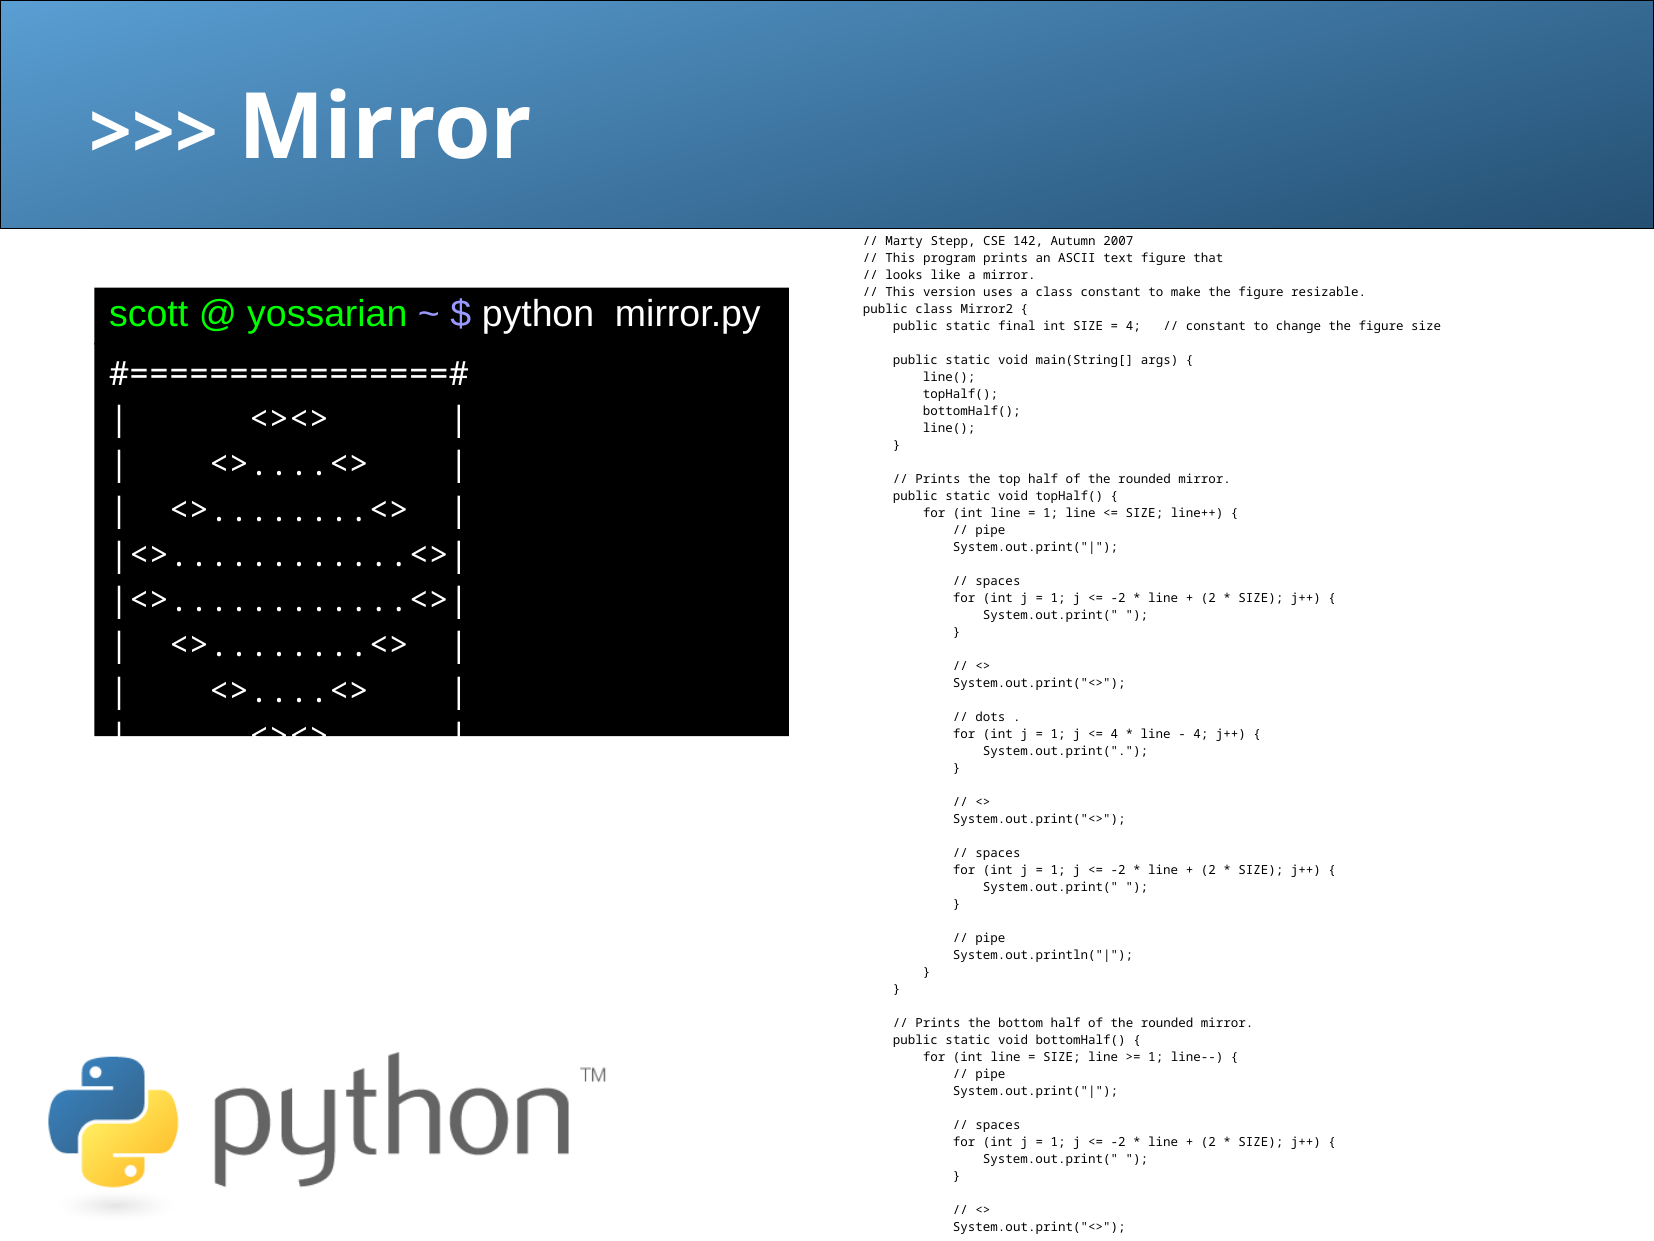

>>> Mirror
// Marty Stepp, CSE 142, Autumn 2007
// This program prints an ASCII text figure that
// looks like a mirror.
// This version uses a class constant to make the figure resizable.
public class Mirror2 {
 public static final int SIZE = 4; // constant to change the figure size
 public static void main(String[] args) {
 line();
 topHalf();
 bottomHalf();
 line();
 }
 // Prints the top half of the rounded mirror.
 public static void topHalf() {
 for (int line = 1; line <= SIZE; line++) {
 // pipe
 System.out.print("|");
 // spaces
 for (int j = 1; j <= -2 * line + (2 * SIZE); j++) {
 System.out.print(" ");
 }
 // <>
 System.out.print("<>");
 // dots .
 for (int j = 1; j <= 4 * line - 4; j++) {
 System.out.print(".");
 }
 // <>
 System.out.print("<>");
 // spaces
 for (int j = 1; j <= -2 * line + (2 * SIZE); j++) {
 System.out.print(" ");
 }
 // pipe
 System.out.println("|");
 }
 }
 // Prints the bottom half of the rounded mirror.
 public static void bottomHalf() {
 for (int line = SIZE; line >= 1; line--) {
 // pipe
 System.out.print("|");
 // spaces
 for (int j = 1; j <= -2 * line + (2 * SIZE); j++) {
 System.out.print(" ");
 }
 // <>
 System.out.print("<>");
 // dots .
 for (int j = 1; j <= 4 * line - 4; j++) {
 System.out.print(".");
 }
 // <>
 System.out.print("<>");
 // spaces
 for (int j = 1; j <= -2 * line + (2 * SIZE); j++) {
 System.out.print(" ");
 }
 // pipe
 System.out.println("|");
 }
 }
 // Prints the #==# line at the top and bottom of the mirror.
 public static void line() {
 System.out.print("#");
 for (int j = 1; j <= 4 * SIZE; j++) {
 System.out.print("=");
 }
 System.out.println("#");
 }
}
scott @ yossarian ~ $ python mirror.py
#================#
| <><> |
| <>....<> |
| <>........<> |
|<>............<>|
|<>............<>|
| <>........<> |
| <>....<> |
| <><> |
#================#